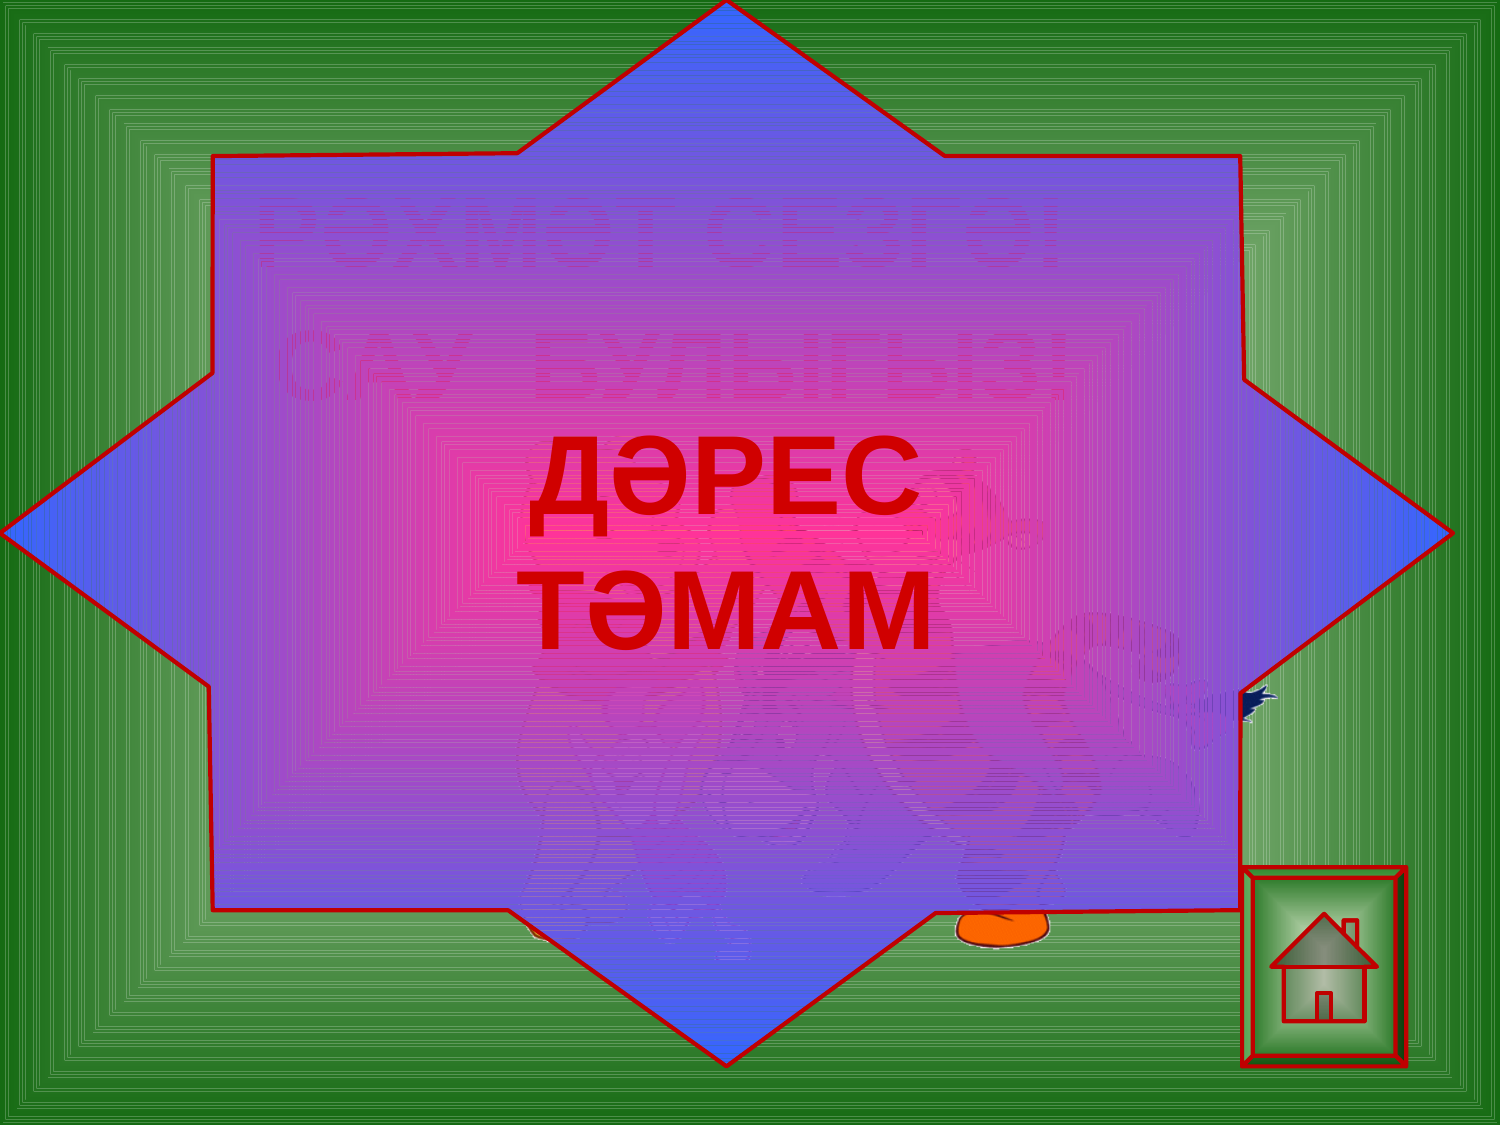

ДӘРЕС ТӘМАМ
# РӘХМӘТ СЕЗГӘ!
САУ БУЛЫГЫЗ!